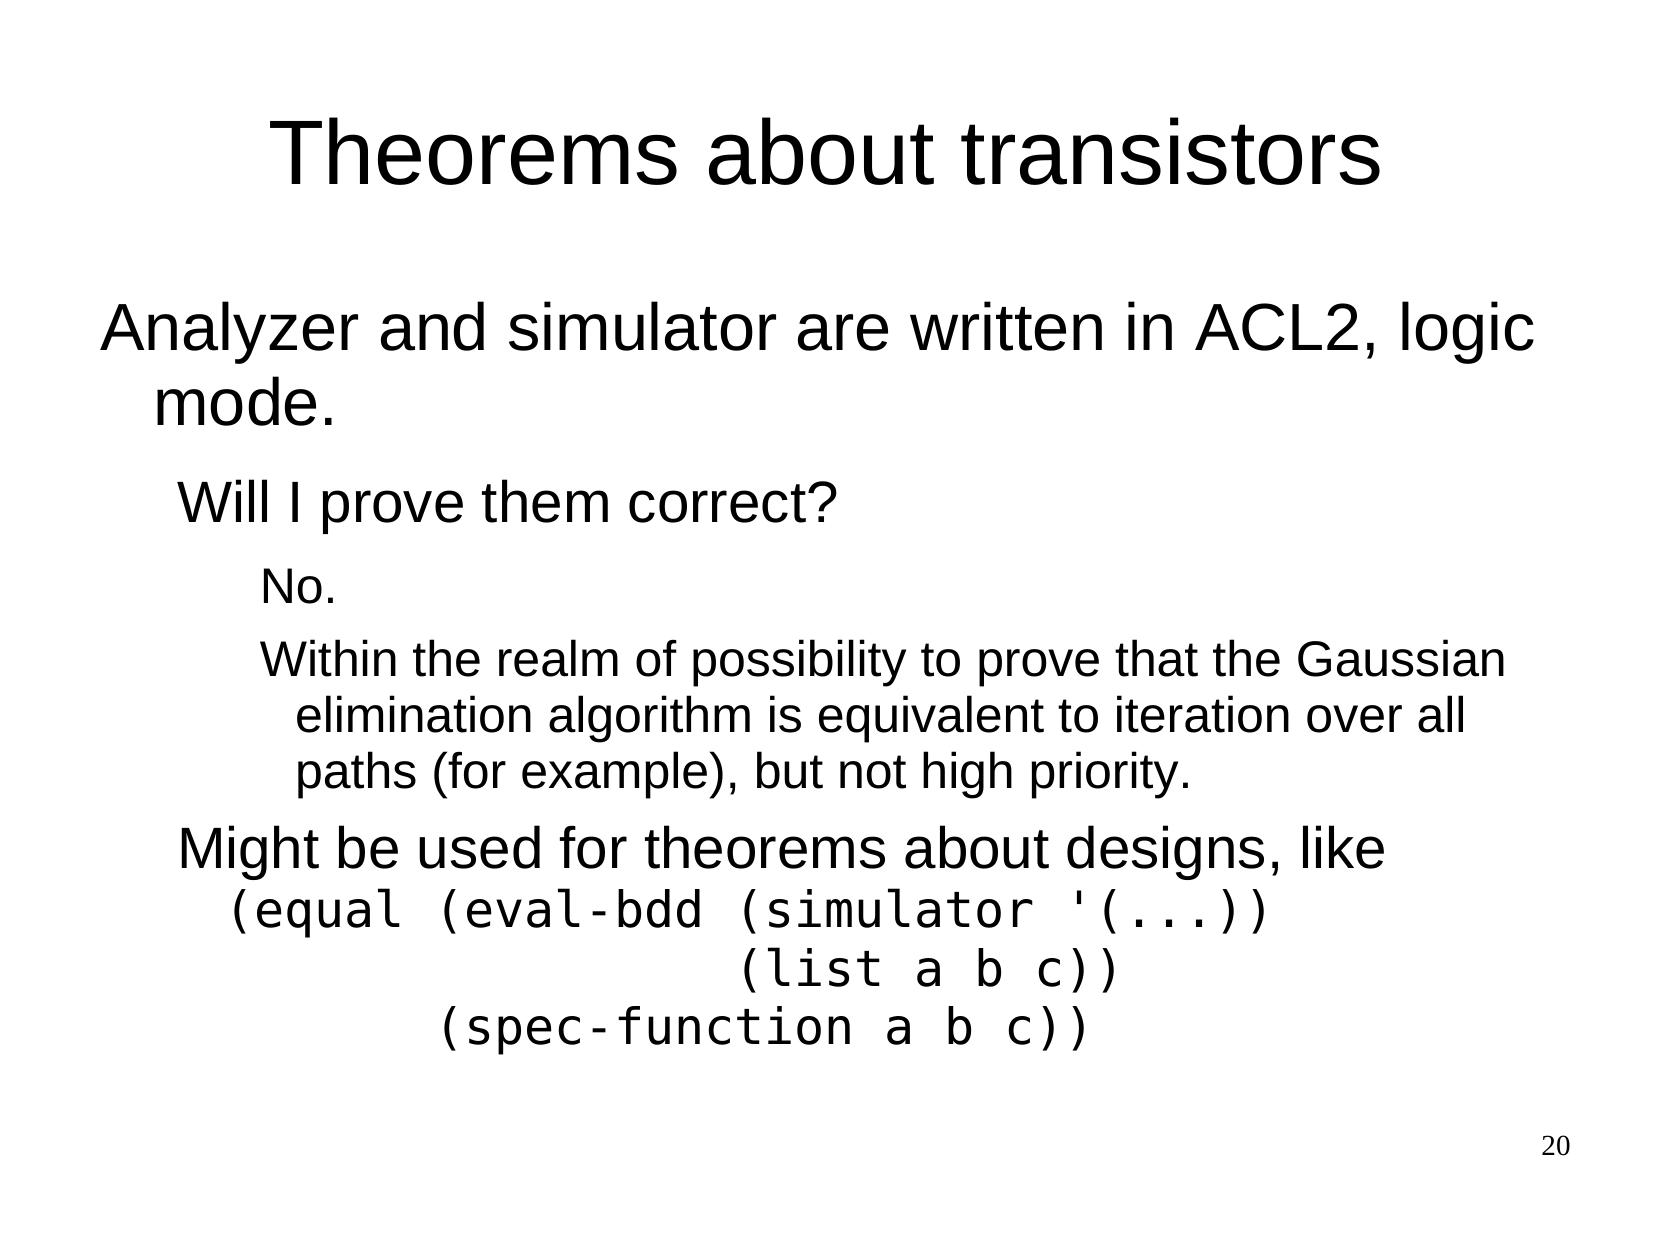

# Theorems about transistors
Analyzer and simulator are written in ACL2, logic mode.
Will I prove them correct?
No.
Within the realm of possibility to prove that the Gaussian elimination algorithm is equivalent to iteration over all paths (for example), but not high priority.
Might be used for theorems about designs, like
(equal (eval-bdd (simulator '(...))
 (list a b c))
 (spec-function a b c))
20